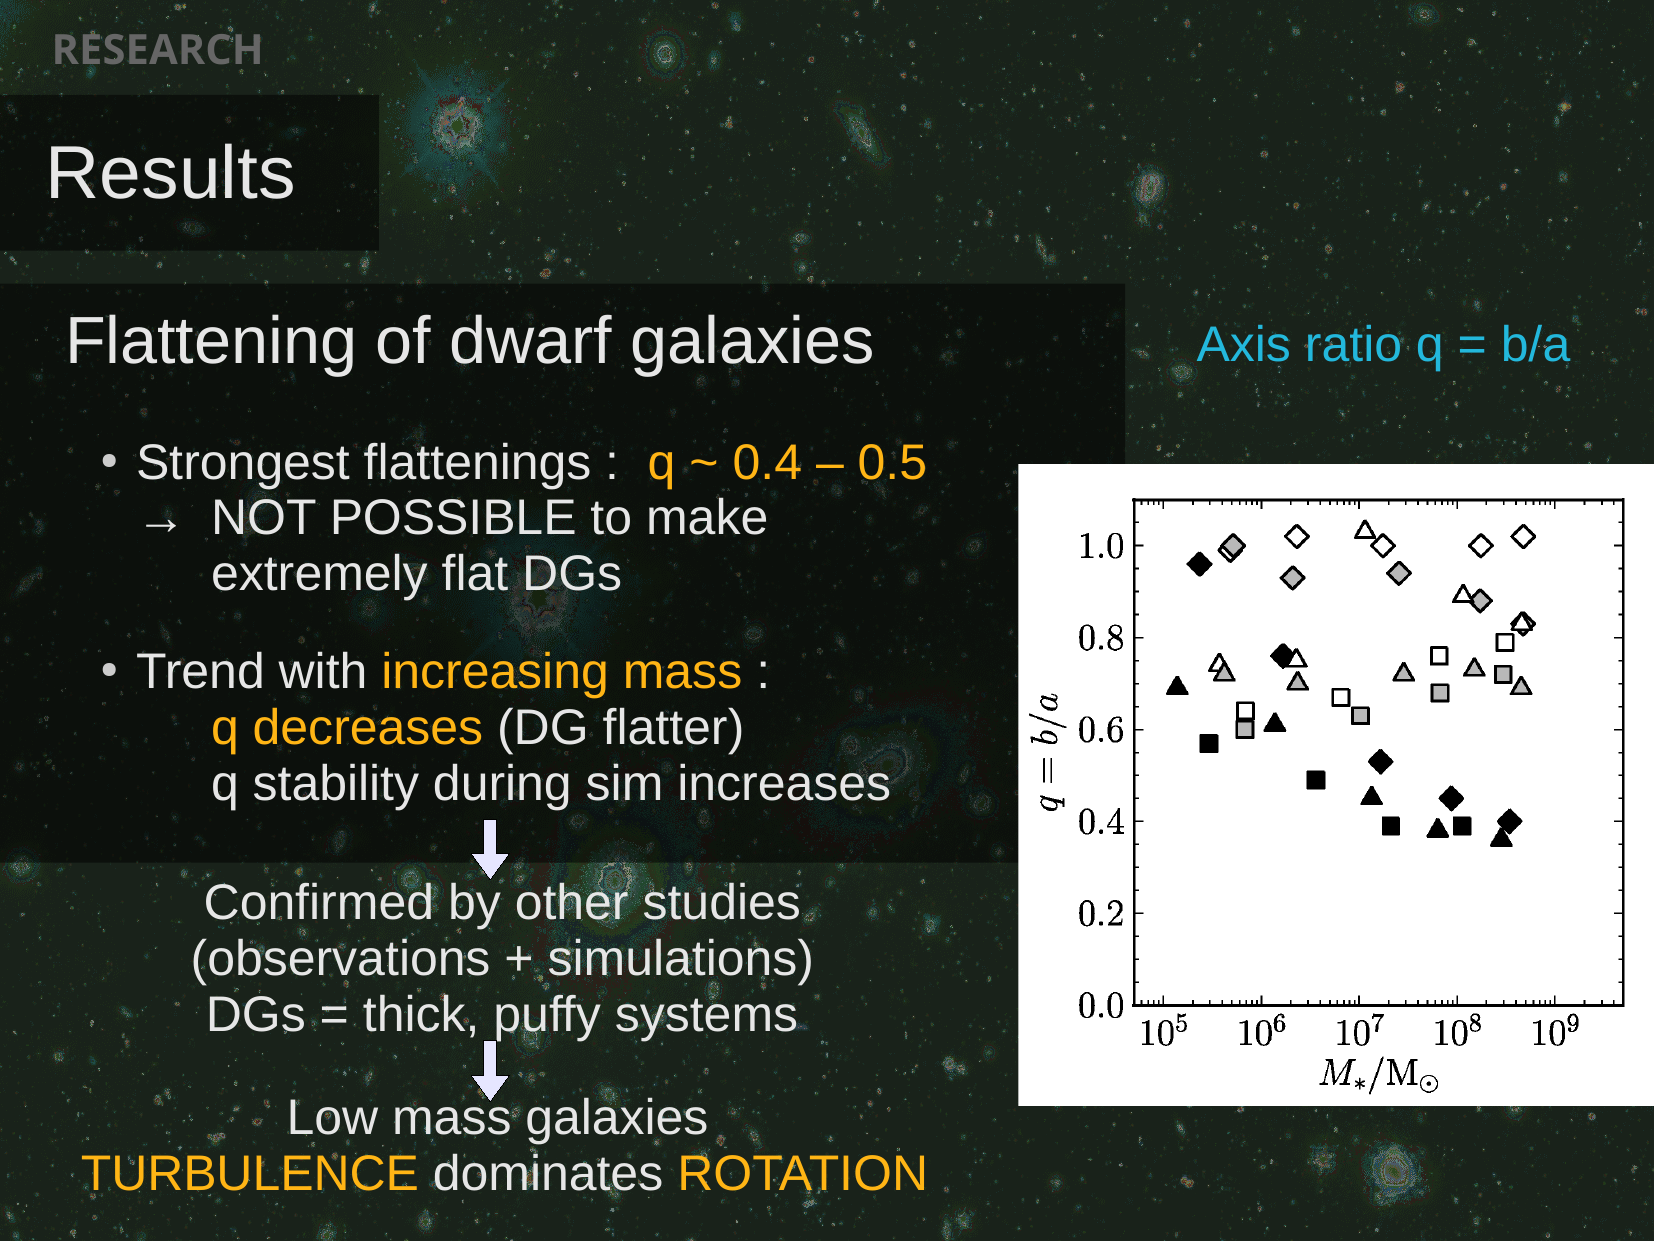

RESEARCH
Results
#
Flattening of dwarf galaxies
Strongest flattenings : q ~ 0.4 – 0.5
→ 	NOT POSSIBLE to make
	extremely flat DGs
Trend with increasing mass :
	q decreases (DG flatter)
	q stability during sim increases
Axis ratio q = b/a
Confirmed by other studies (observations + simulations)
DGs = thick, puffy systems
Low mass galaxies
TURBULENCE dominates ROTATION